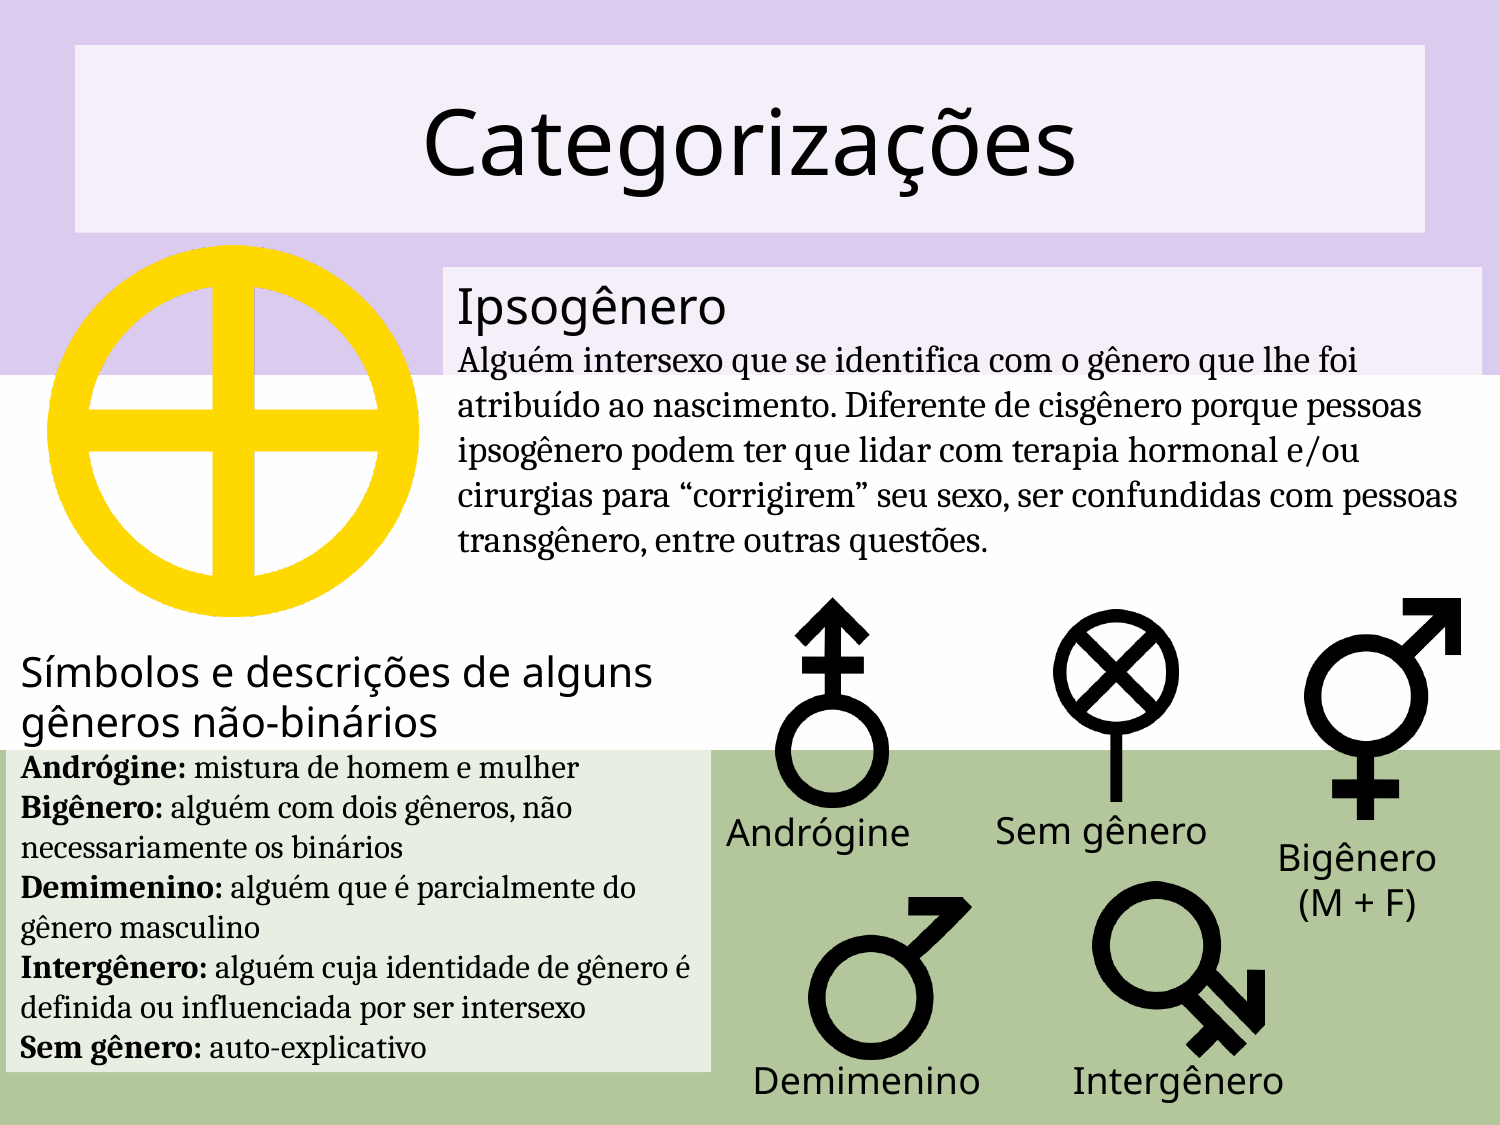

# Categorizações
Ipsogênero
Alguém intersexo que se identifica com o gênero que lhe foi atribuído ao nascimento. Diferente de cisgênero porque pessoas ipsogênero podem ter que lidar com terapia hormonal e/ou cirurgias para “corrigirem” seu sexo, ser confundidas com pessoas transgênero, entre outras questões.
Símbolos e descrições de alguns gêneros não-binários
Andrógine: mistura de homem e mulher
Bigênero: alguém com dois gêneros, não necessariamente os binários
Demimenino: alguém que é parcialmente do gênero masculino
Intergênero: alguém cuja identidade de gênero é definida ou influenciada por ser intersexo
Sem gênero: auto-explicativo
Sem gênero
Andrógine
Bigênero (M + F)
Demimenino
Intergênero